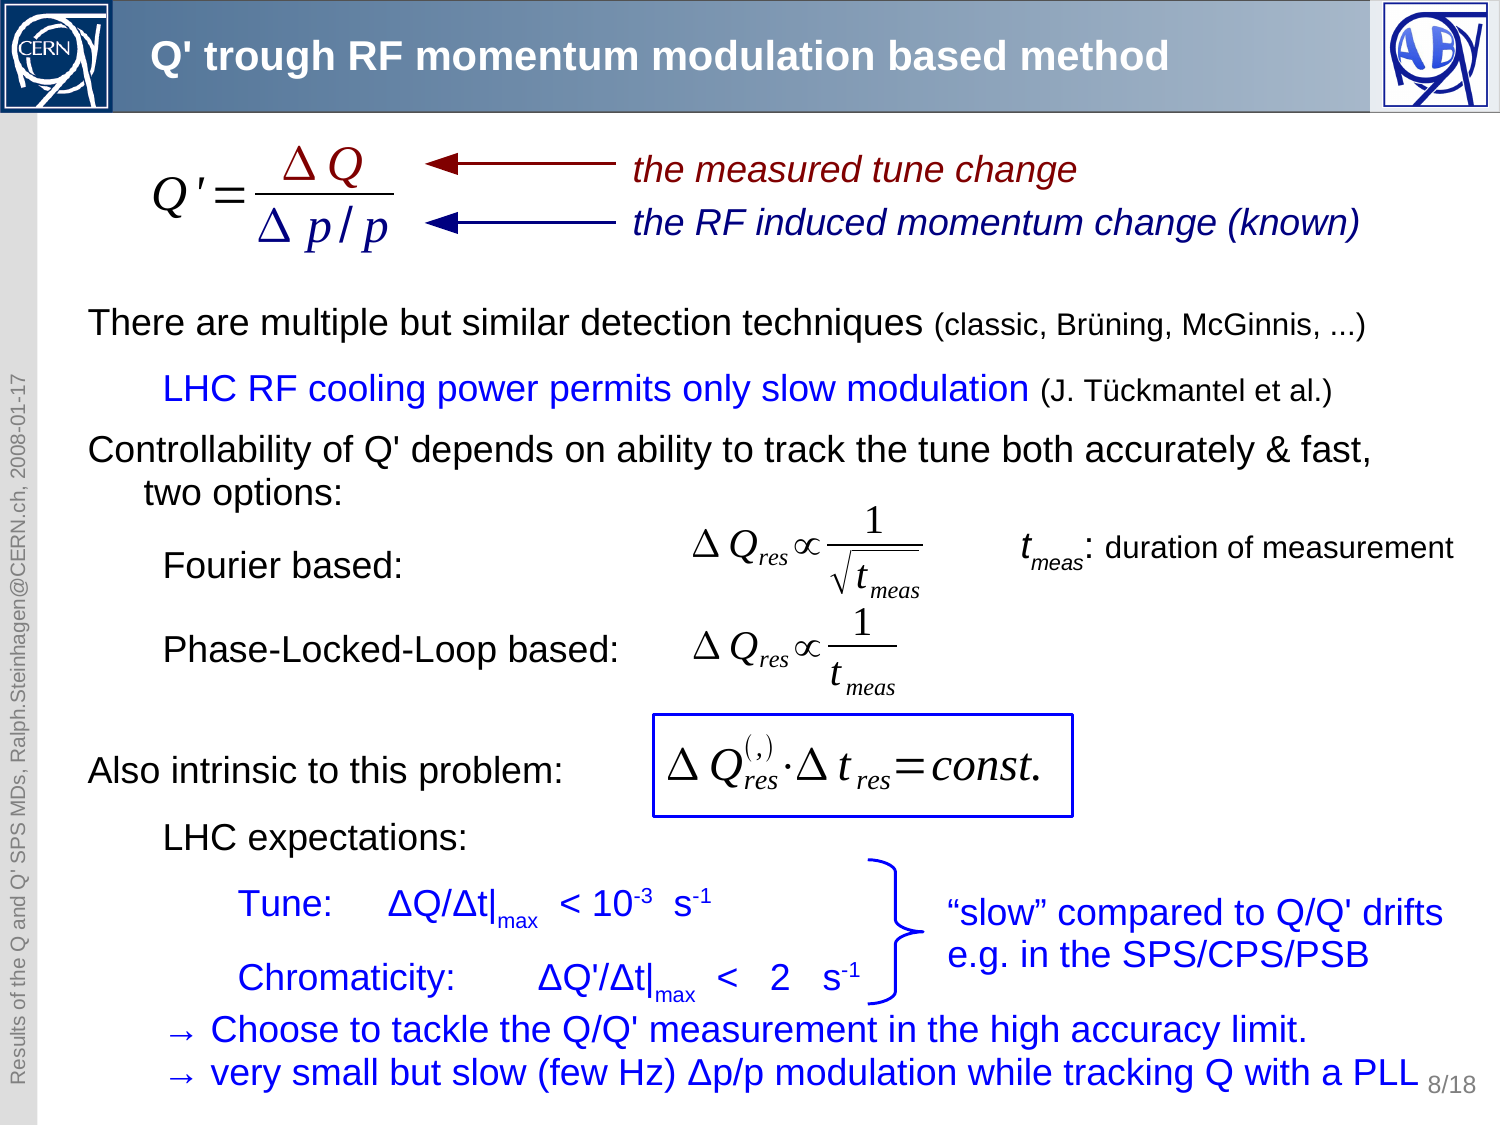

# Q' trough RF momentum modulation based method
the measured tune change
the RF induced momentum change (known)
There are multiple but similar detection techniques (classic, Brüning, McGinnis, ...)
LHC RF cooling power permits only slow modulation (J. Tückmantel et al.)
Controllability of Q' depends on ability to track the tune both accurately & fast, two options:
Fourier based:
Phase-Locked-Loop based:
Also intrinsic to this problem:
LHC expectations:
Tune: 	ΔQ/Δt|max < 10-3 s-1
Chromaticity:	ΔQ'/Δt|max < 2 s-1
→ Choose to tackle the Q/Q' measurement in the high accuracy limit.
→ very small but slow (few Hz) Δp/p modulation while tracking Q with a PLL
tmeas: duration of measurement
“slow” compared to Q/Q' drifts
e.g. in the SPS/CPS/PSB